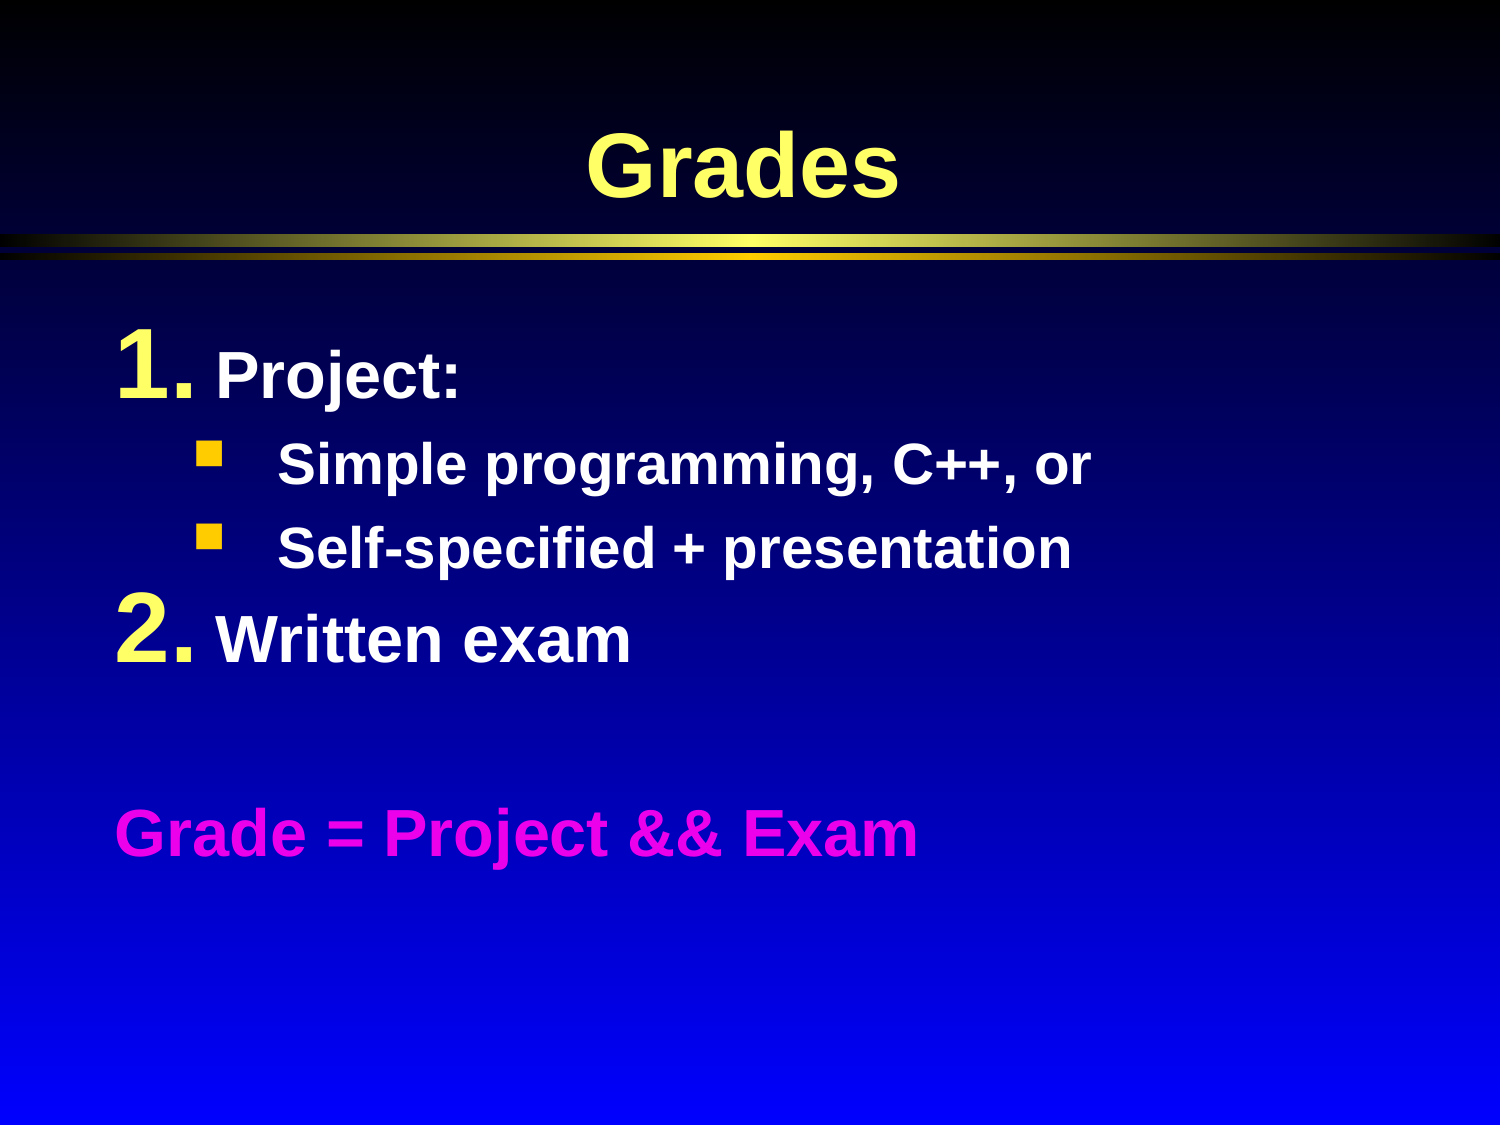

# Grades
Project:
Simple programming, C++, or
Self-specified + presentation
Written exam
Grade = Project && Exam